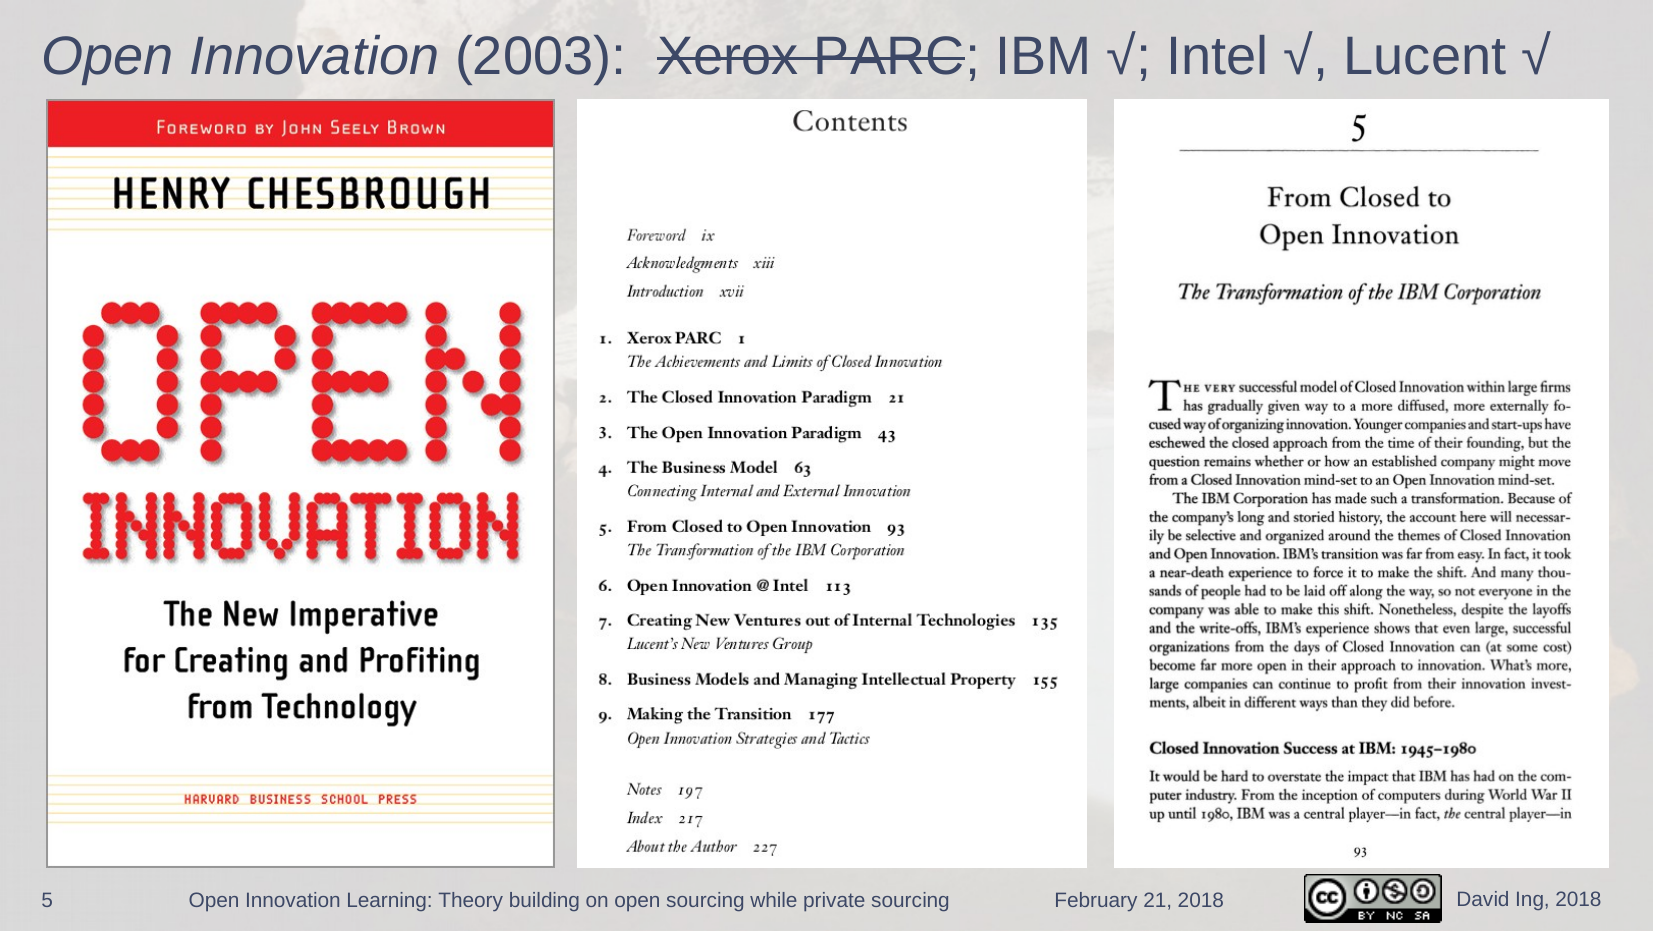

# Open Innovation (2003): Xerox PARC; IBM √; Intel √, Lucent √
Open Innovation Learning: Theory building on open sourcing while private sourcing
February 21, 2018
5